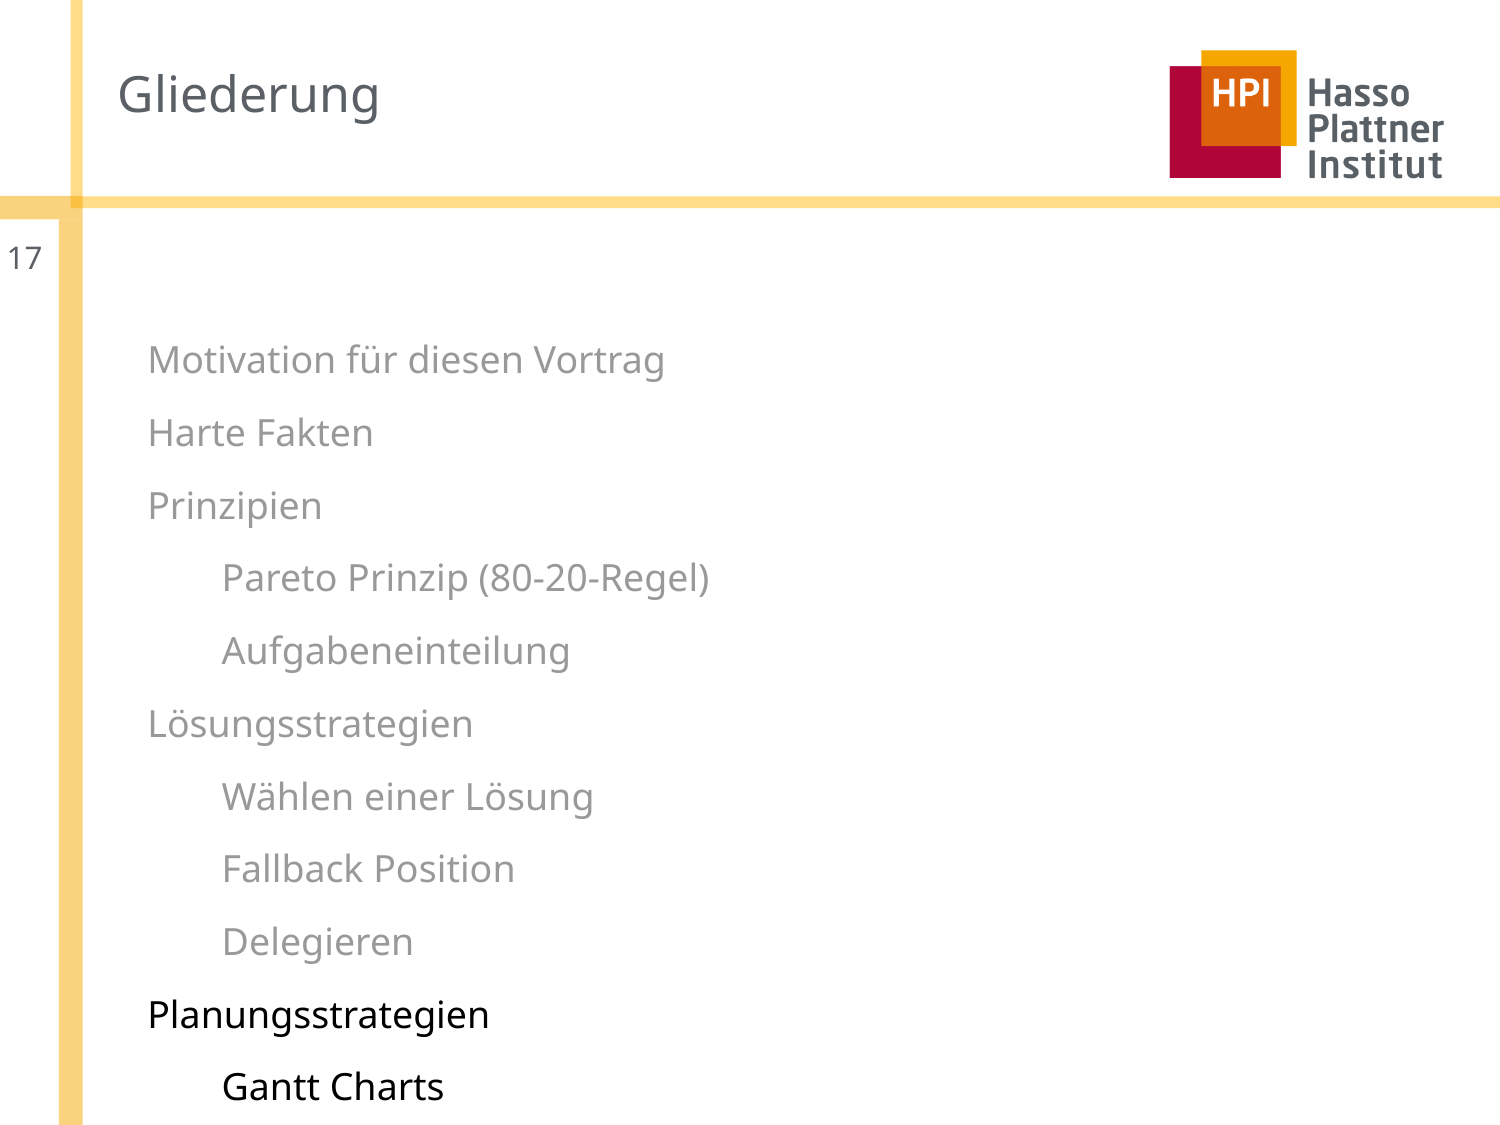

# Gliederung
17
Motivation für diesen Vortrag
Harte Fakten
Prinzipien
Pareto Prinzip (80-20-Regel)
Aufgabeneinteilung
Lösungsstrategien
Wählen einer Lösung
Fallback Position
Delegieren
Planungsstrategien
Gantt Charts
Einsatz der verschiedenen Techniken im Projekt Umzug